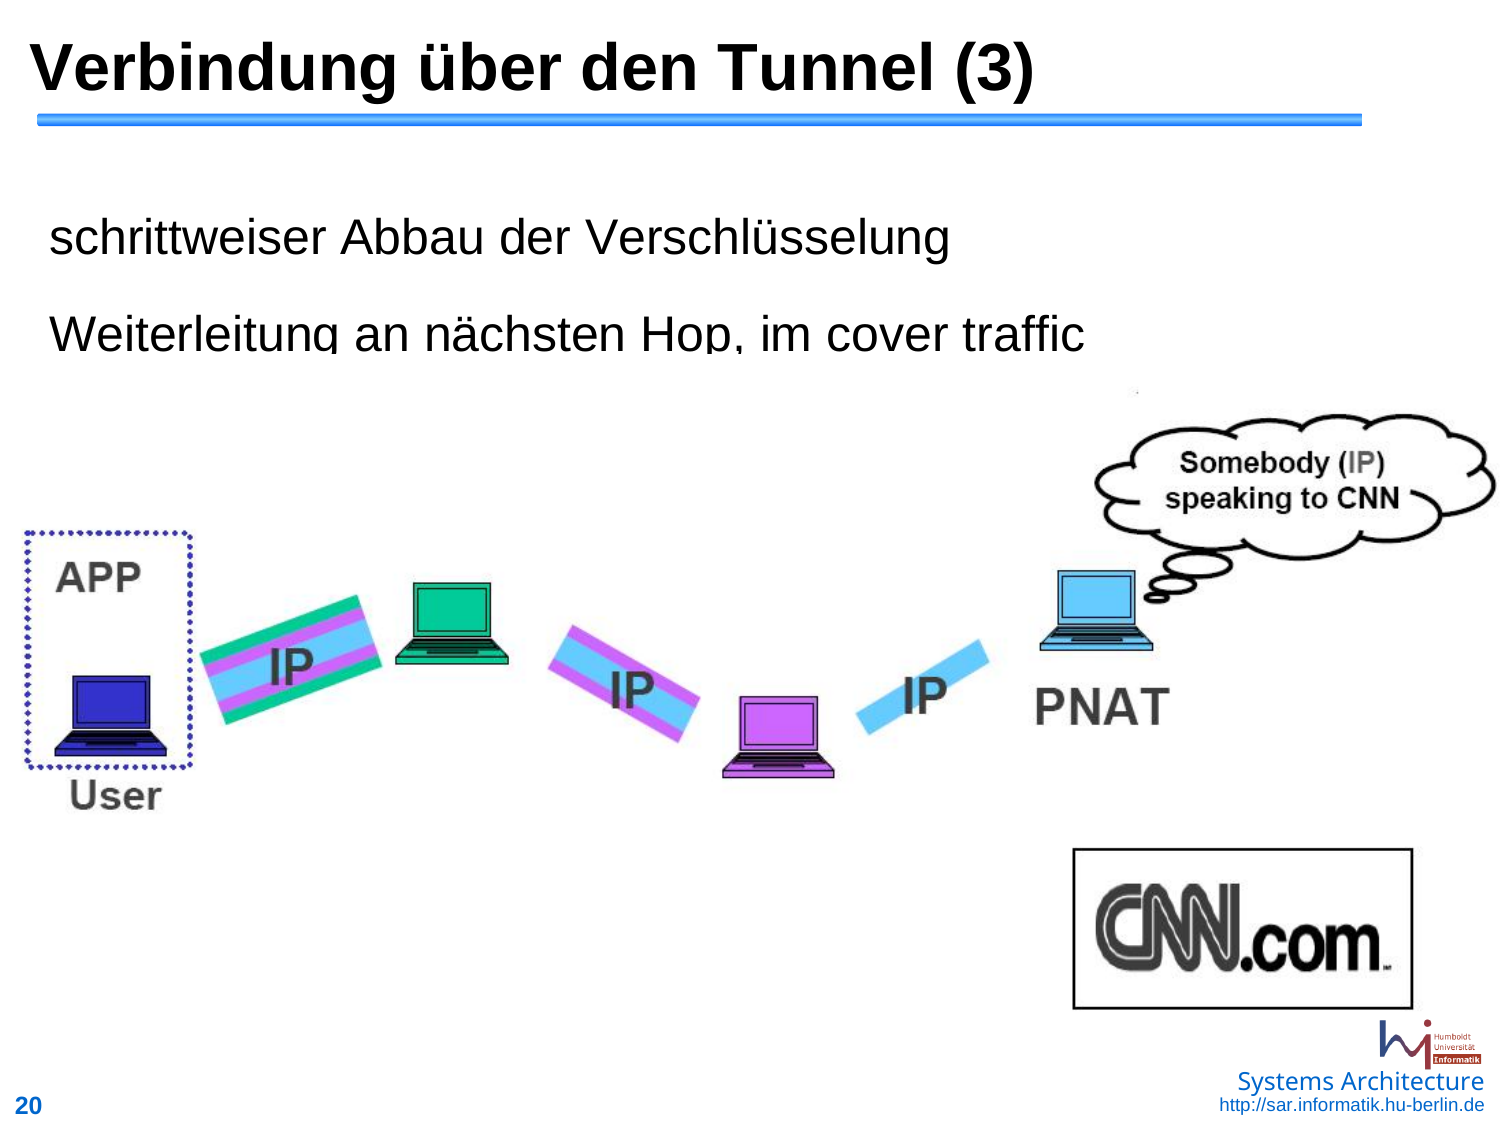

# Verbindung über den Tunnel (3)
schrittweiser Abbau der Verschlüsselung
Weiterleitung an nächsten Hop, im cover traffic